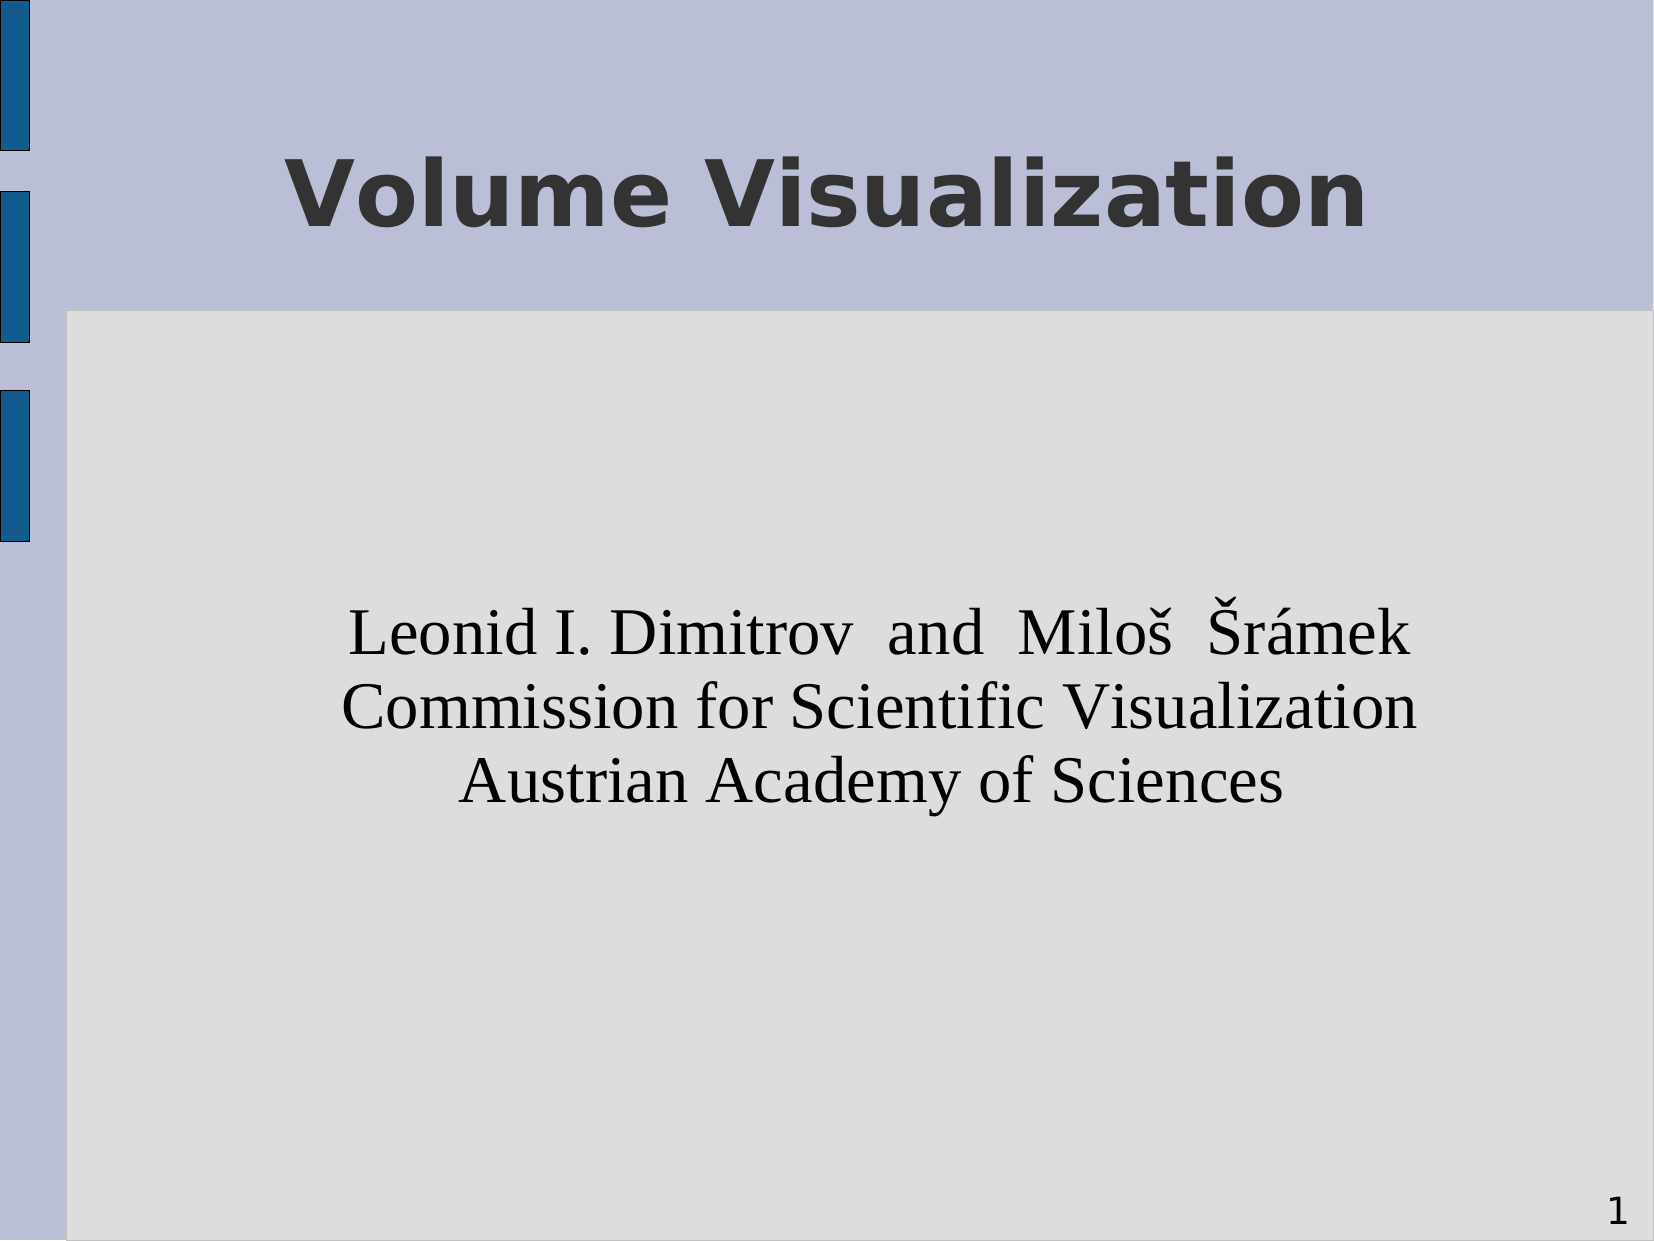

# Volume Visualization
Leonid I. Dimitrov and Miloš Šrámek
Commission for Scientific Visualization
Austrian Academy of Sciences